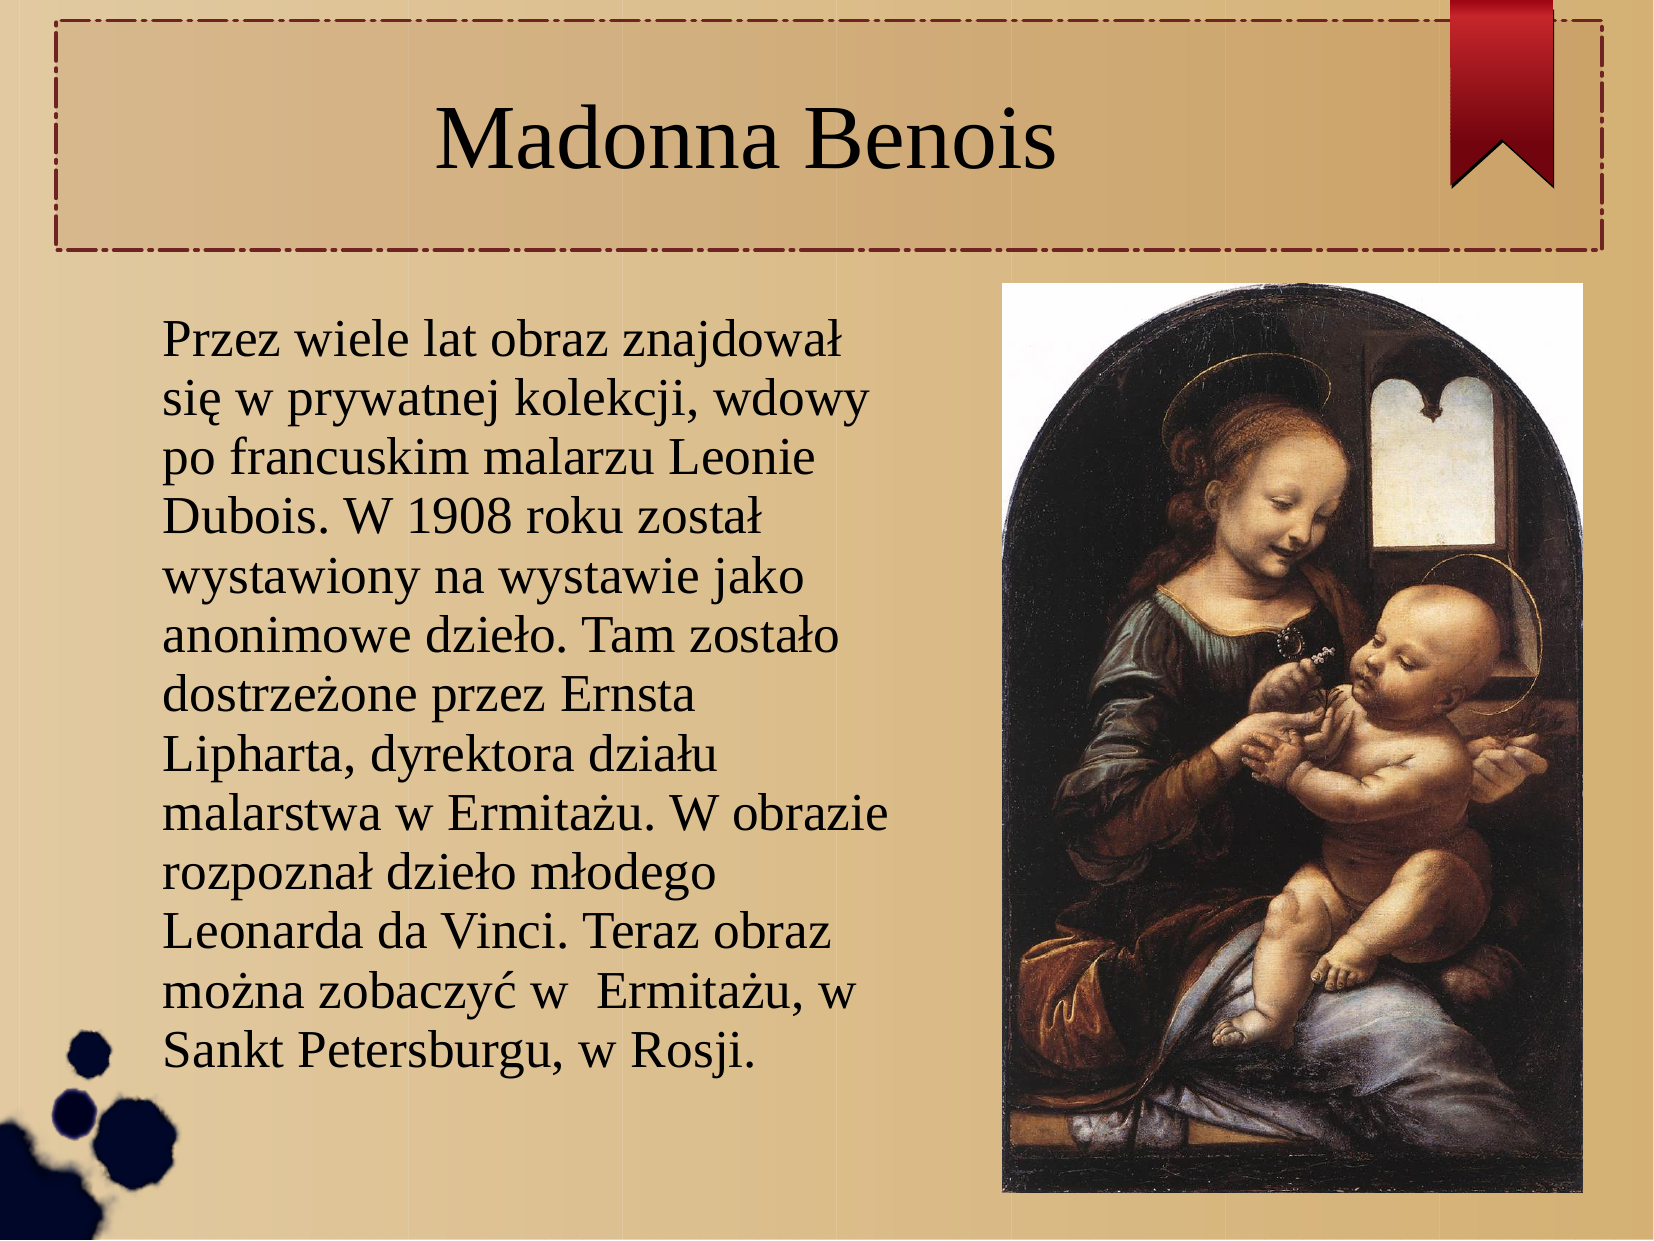

# Madonna Benois
Przez wiele lat obraz znajdował się w prywatnej kolekcji, wdowy po francuskim malarzu Leonie Dubois. W 1908 roku został wystawiony na wystawie jako anonimowe dzieło. Tam zostało dostrzeżone przez Ernsta Lipharta, dyrektora działu malarstwa w Ermitażu. W obrazie rozpoznał dzieło młodego Leonarda da Vinci. Teraz obraz można zobaczyć w Ermitażu, w Sankt Petersburgu, w Rosji.